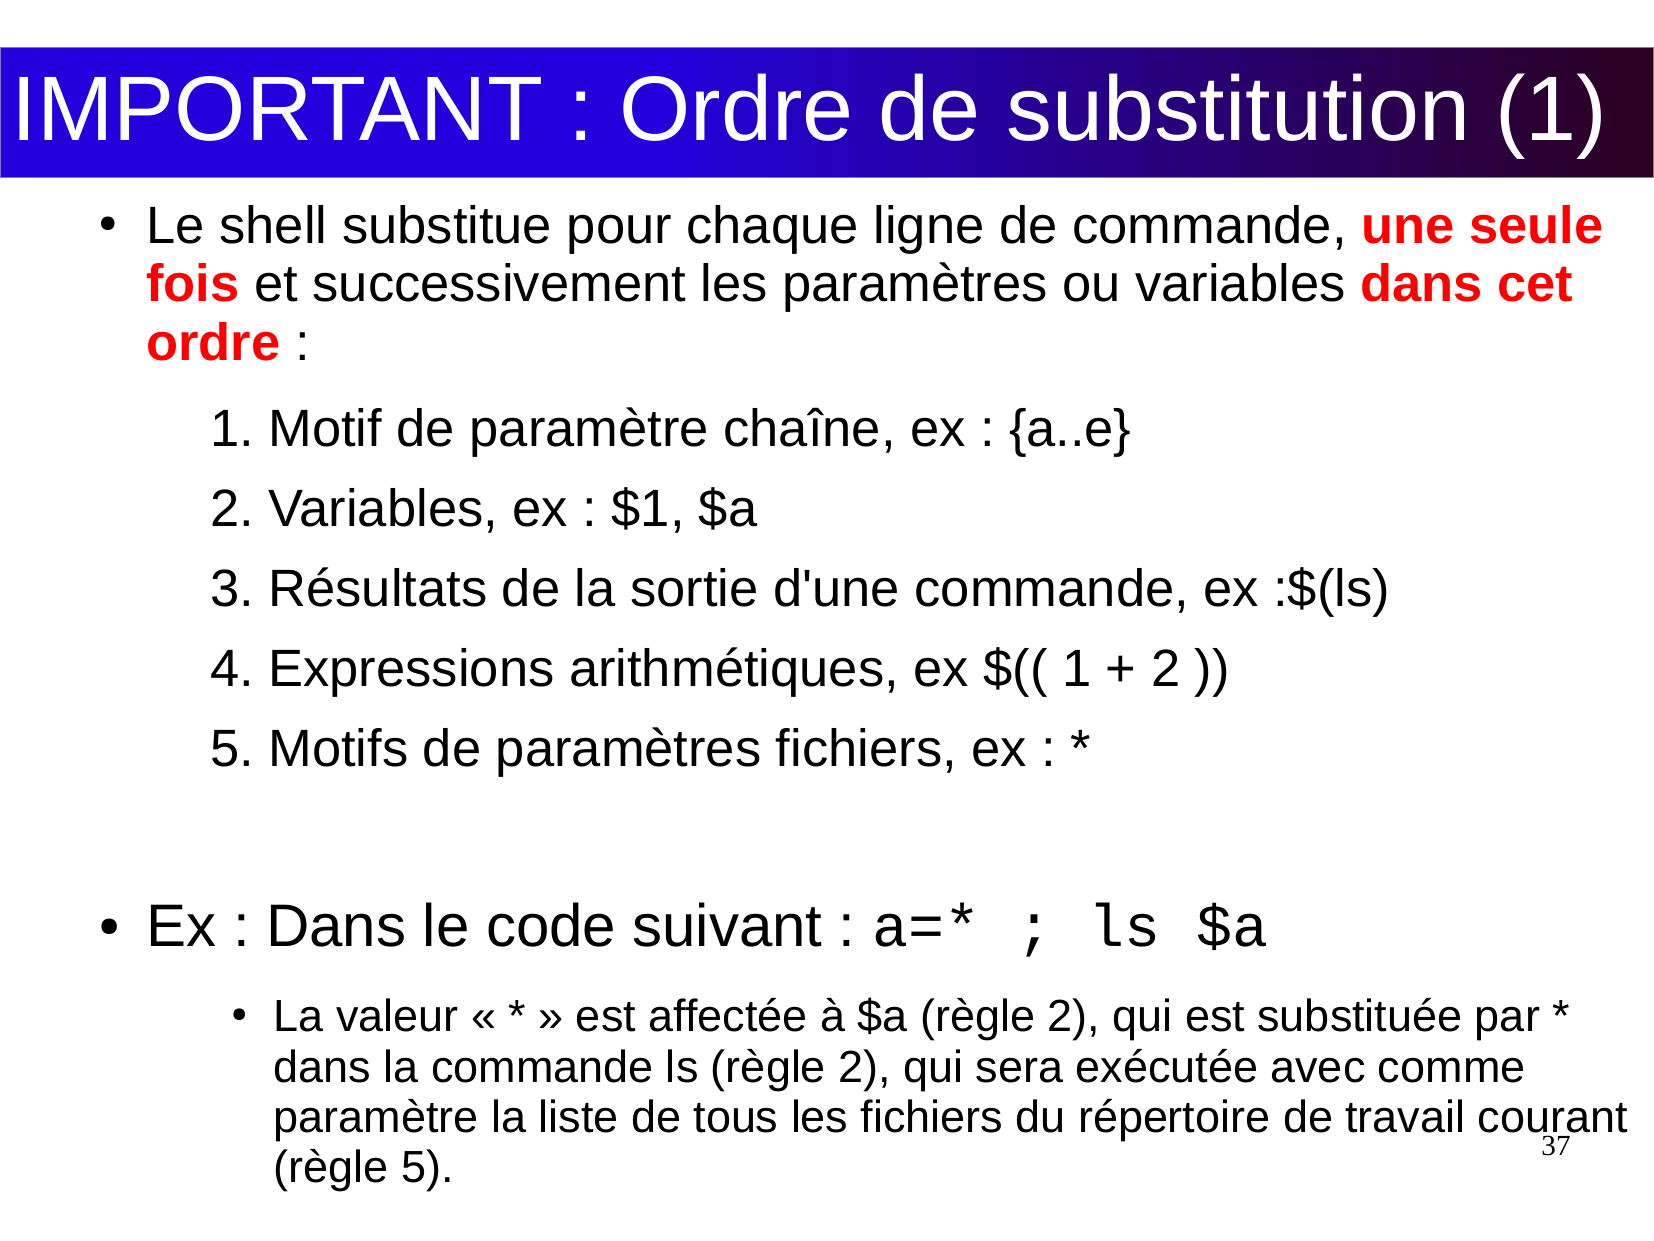

# IMPORTANT : Ordre de substitution (1)
Le shell substitue pour chaque ligne de commande, une seule fois et successivement les paramètres ou variables dans cet ordre :
1. Motif de paramètre chaîne, ex : {a..e}
2. Variables, ex : $1, $a
3. Résultats de la sortie d'une commande, ex :$(ls)
4. Expressions arithmétiques, ex $(( 1 + 2 ))
5. Motifs de paramètres fichiers, ex : *
Ex : Dans le code suivant : a=* ; ls $a
La valeur « * » est affectée à $a (règle 2), qui est substituée par * dans la commande ls (règle 2), qui sera exécutée avec comme paramètre la liste de tous les fichiers du répertoire de travail courant (règle 5).
37